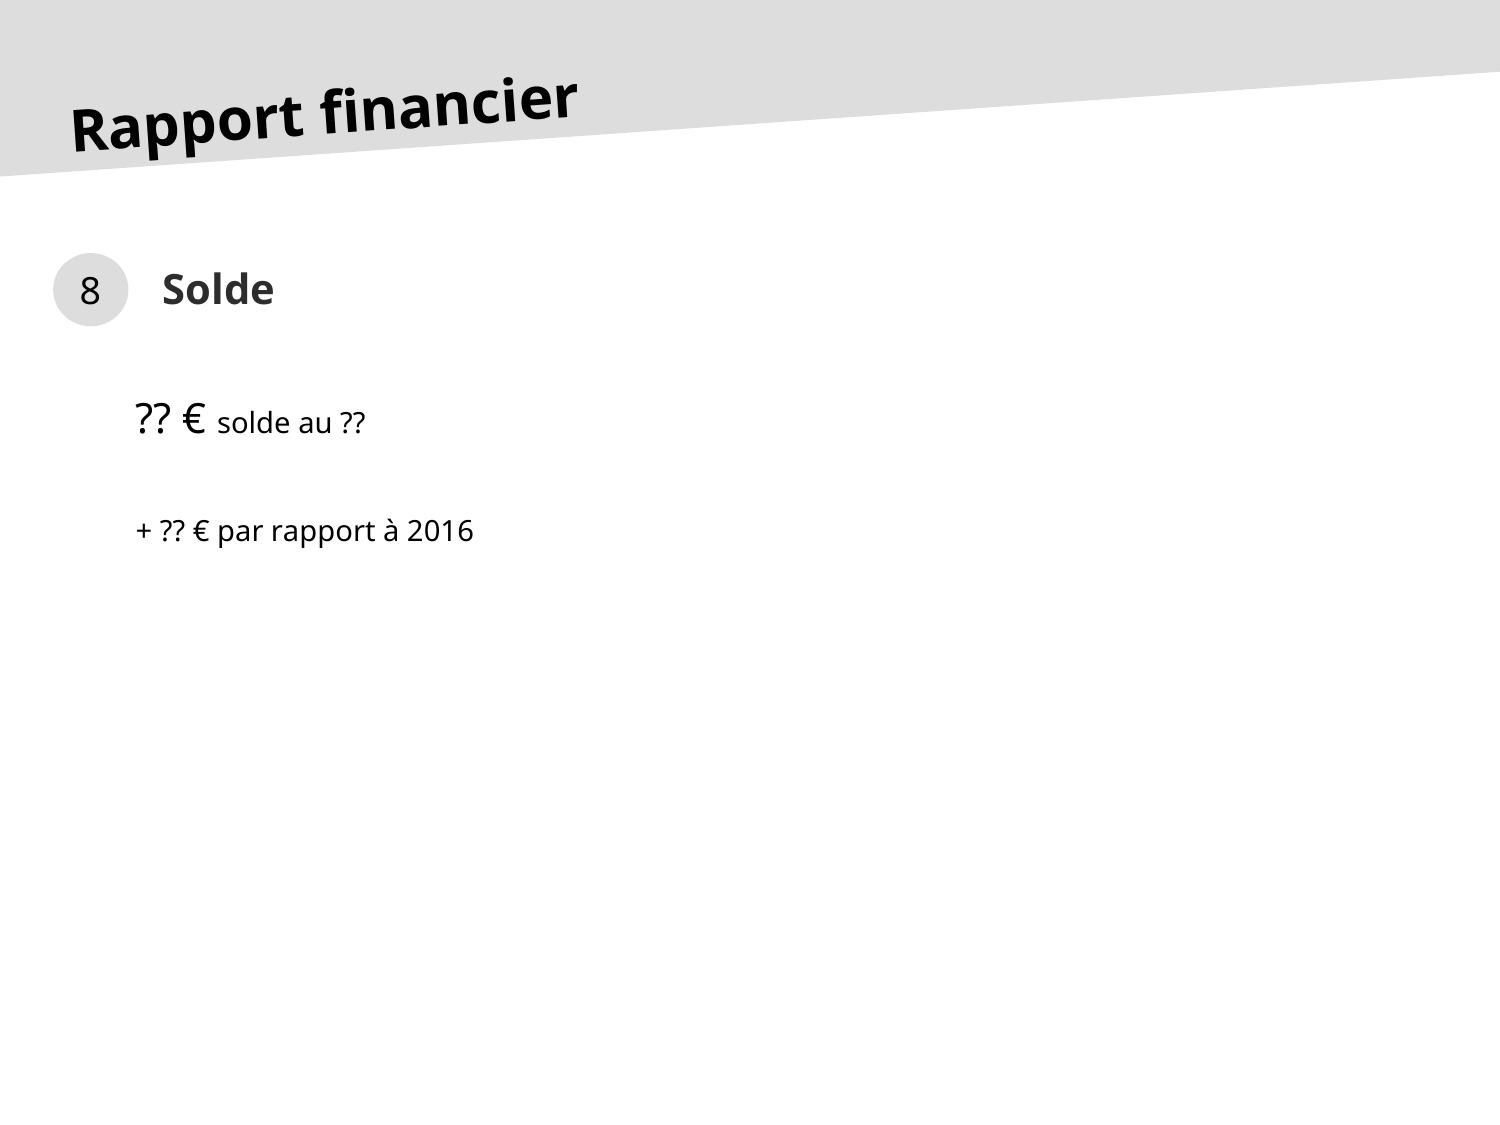

Rapport financier
Solde
8
?? € solde au ??
+ ?? € par rapport à 2016
5